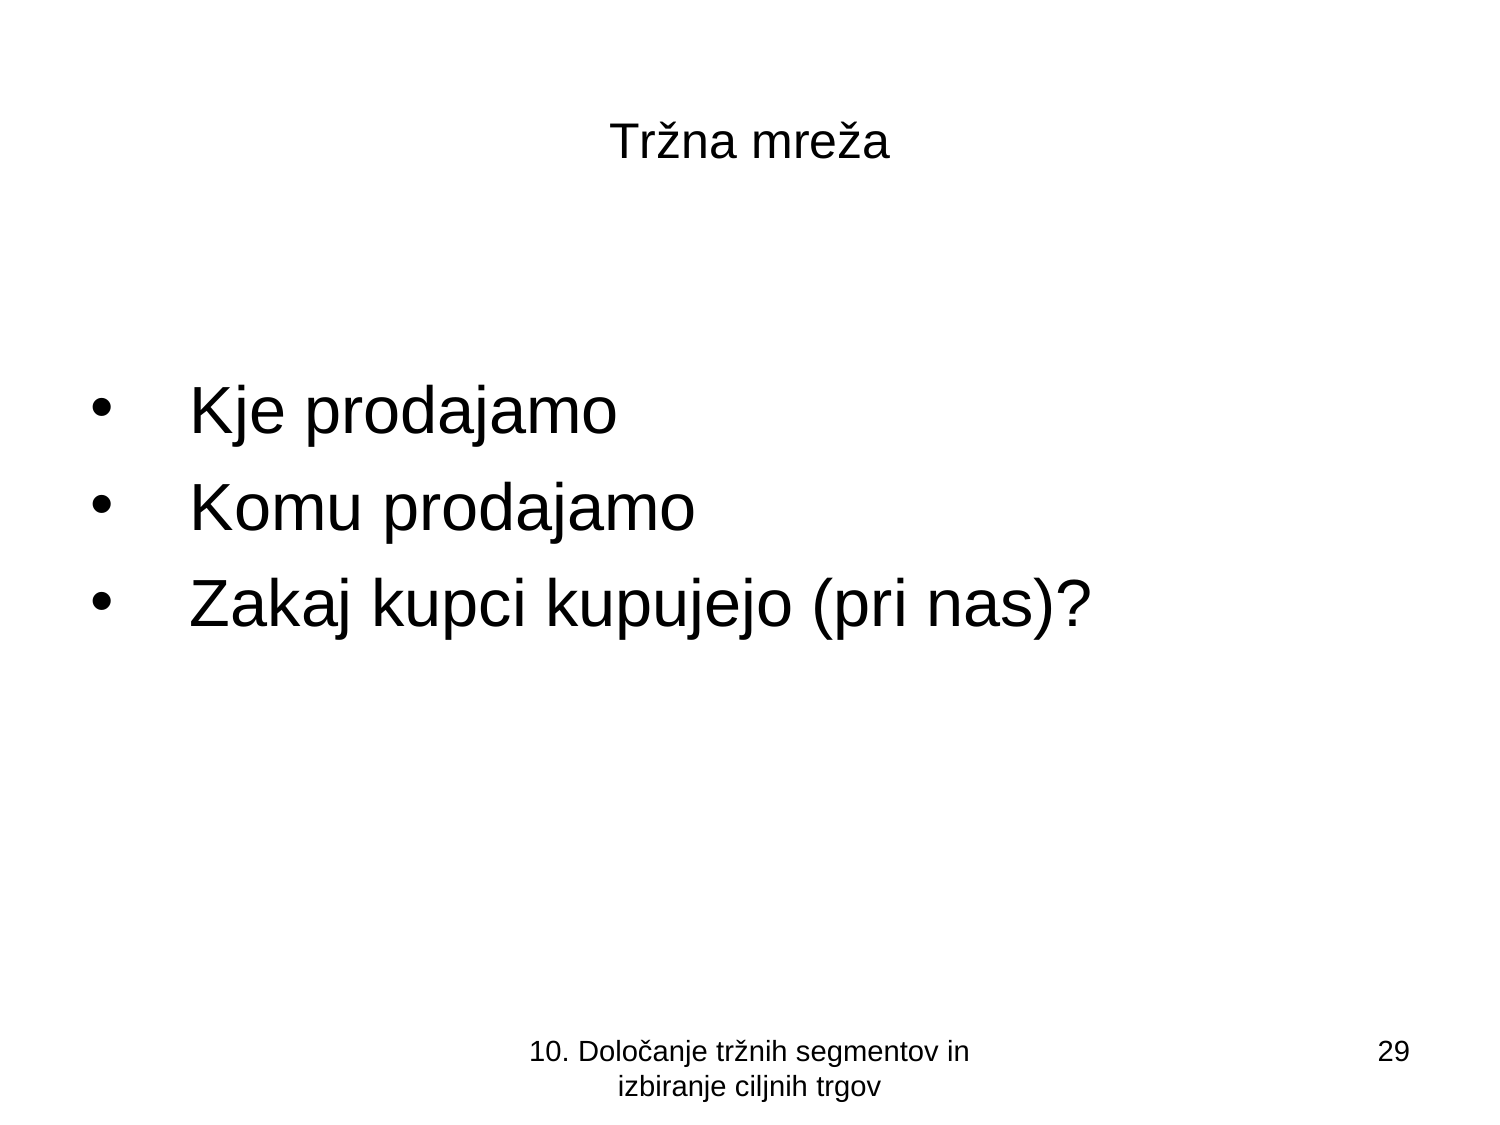

# Tržna mreža
Kje prodajamo
Komu prodajamo
Zakaj kupci kupujejo (pri nas)?
10. Določanje tržnih segmentov in izbiranje ciljnih trgov